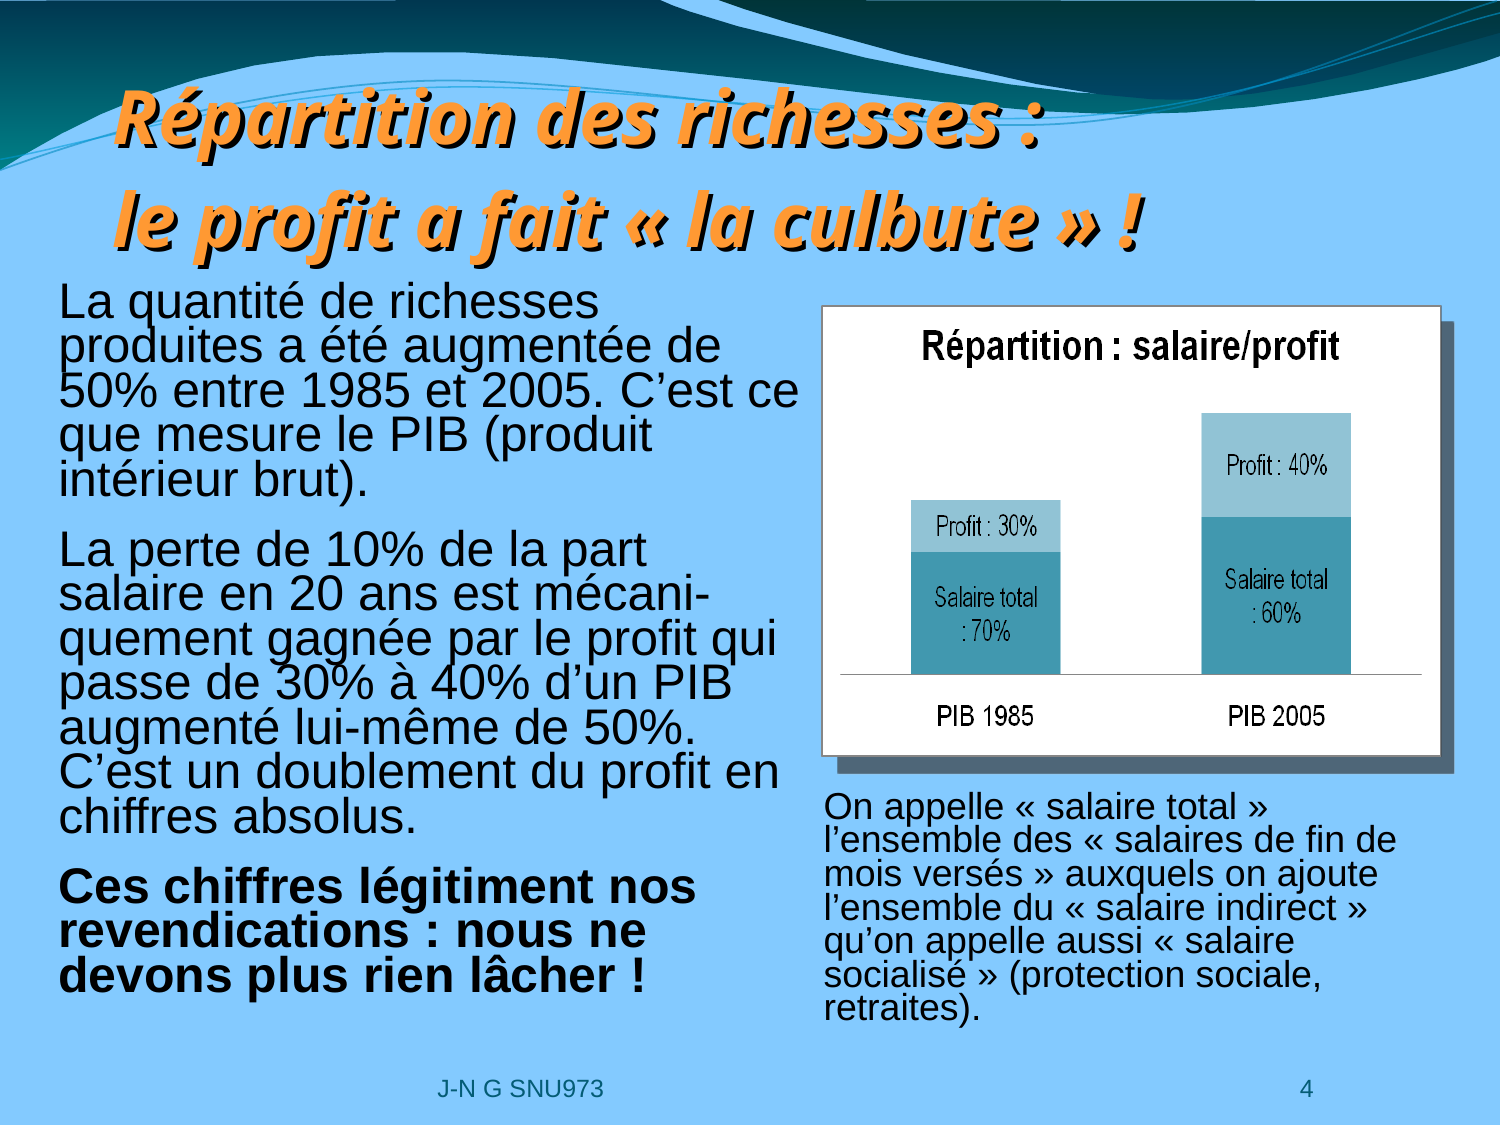

# Répartition des richesses : le profit a fait « la culbute » !
La quantité de richesses produites a été augmentée de 50% entre 1985 et 2005. C’est ce que mesure le PIB (produit intérieur brut).
La perte de 10% de la part salaire en 20 ans est mécani-quement gagnée par le profit qui passe de 30% à 40% d’un PIB augmenté lui-même de 50%. C’est un doublement du profit en chiffres absolus.
Ces chiffres légitiment nos revendications : nous ne devons plus rien lâcher !
On appelle « salaire total » l’ensemble des « salaires de fin de mois versés » auxquels on ajoute l’ensemble du « salaire indirect » qu’on appelle aussi « salaire socialisé » (protection sociale, retraites).
J-N G SNU973